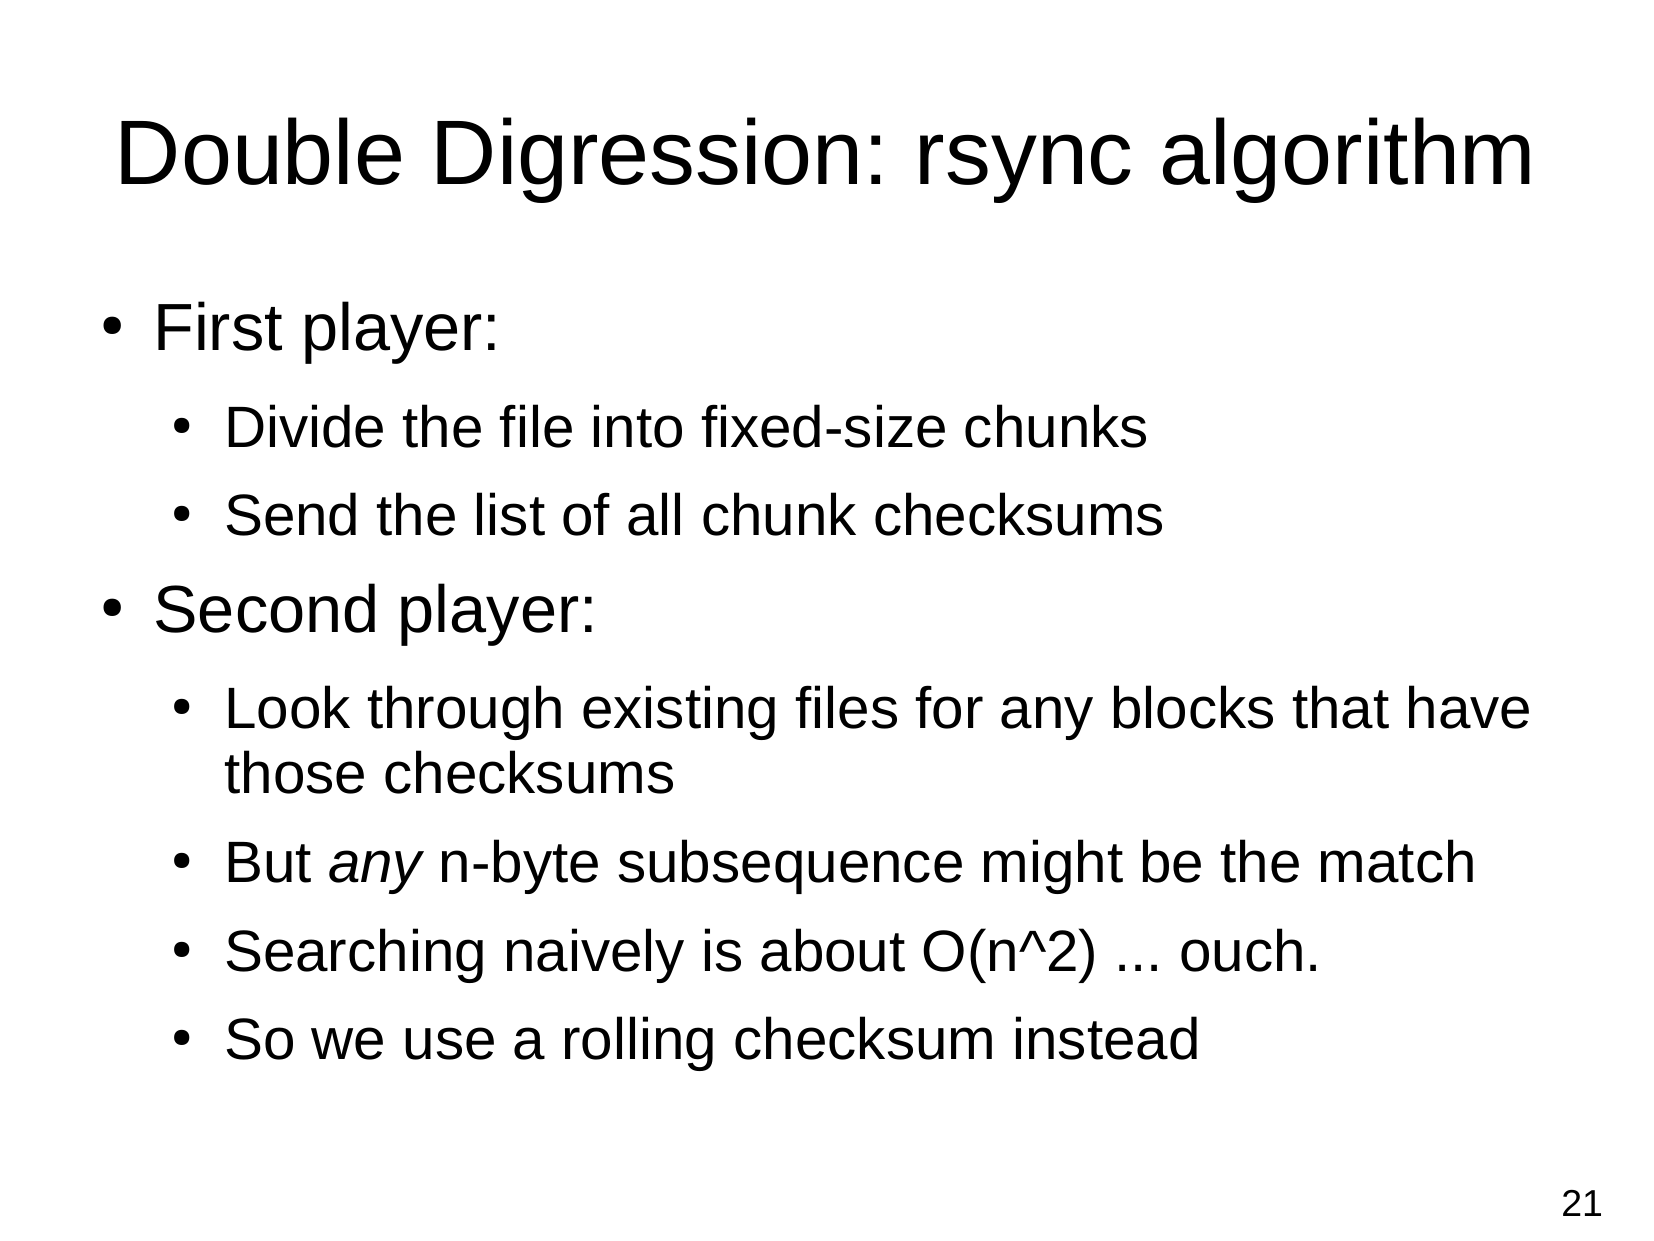

# Double Digression: rsync algorithm
First player:
Divide the file into fixed-size chunks
Send the list of all chunk checksums
Second player:
Look through existing files for any blocks that have those checksums
But any n-byte subsequence might be the match
Searching naively is about O(n^2) ... ouch.
So we use a rolling checksum instead
21